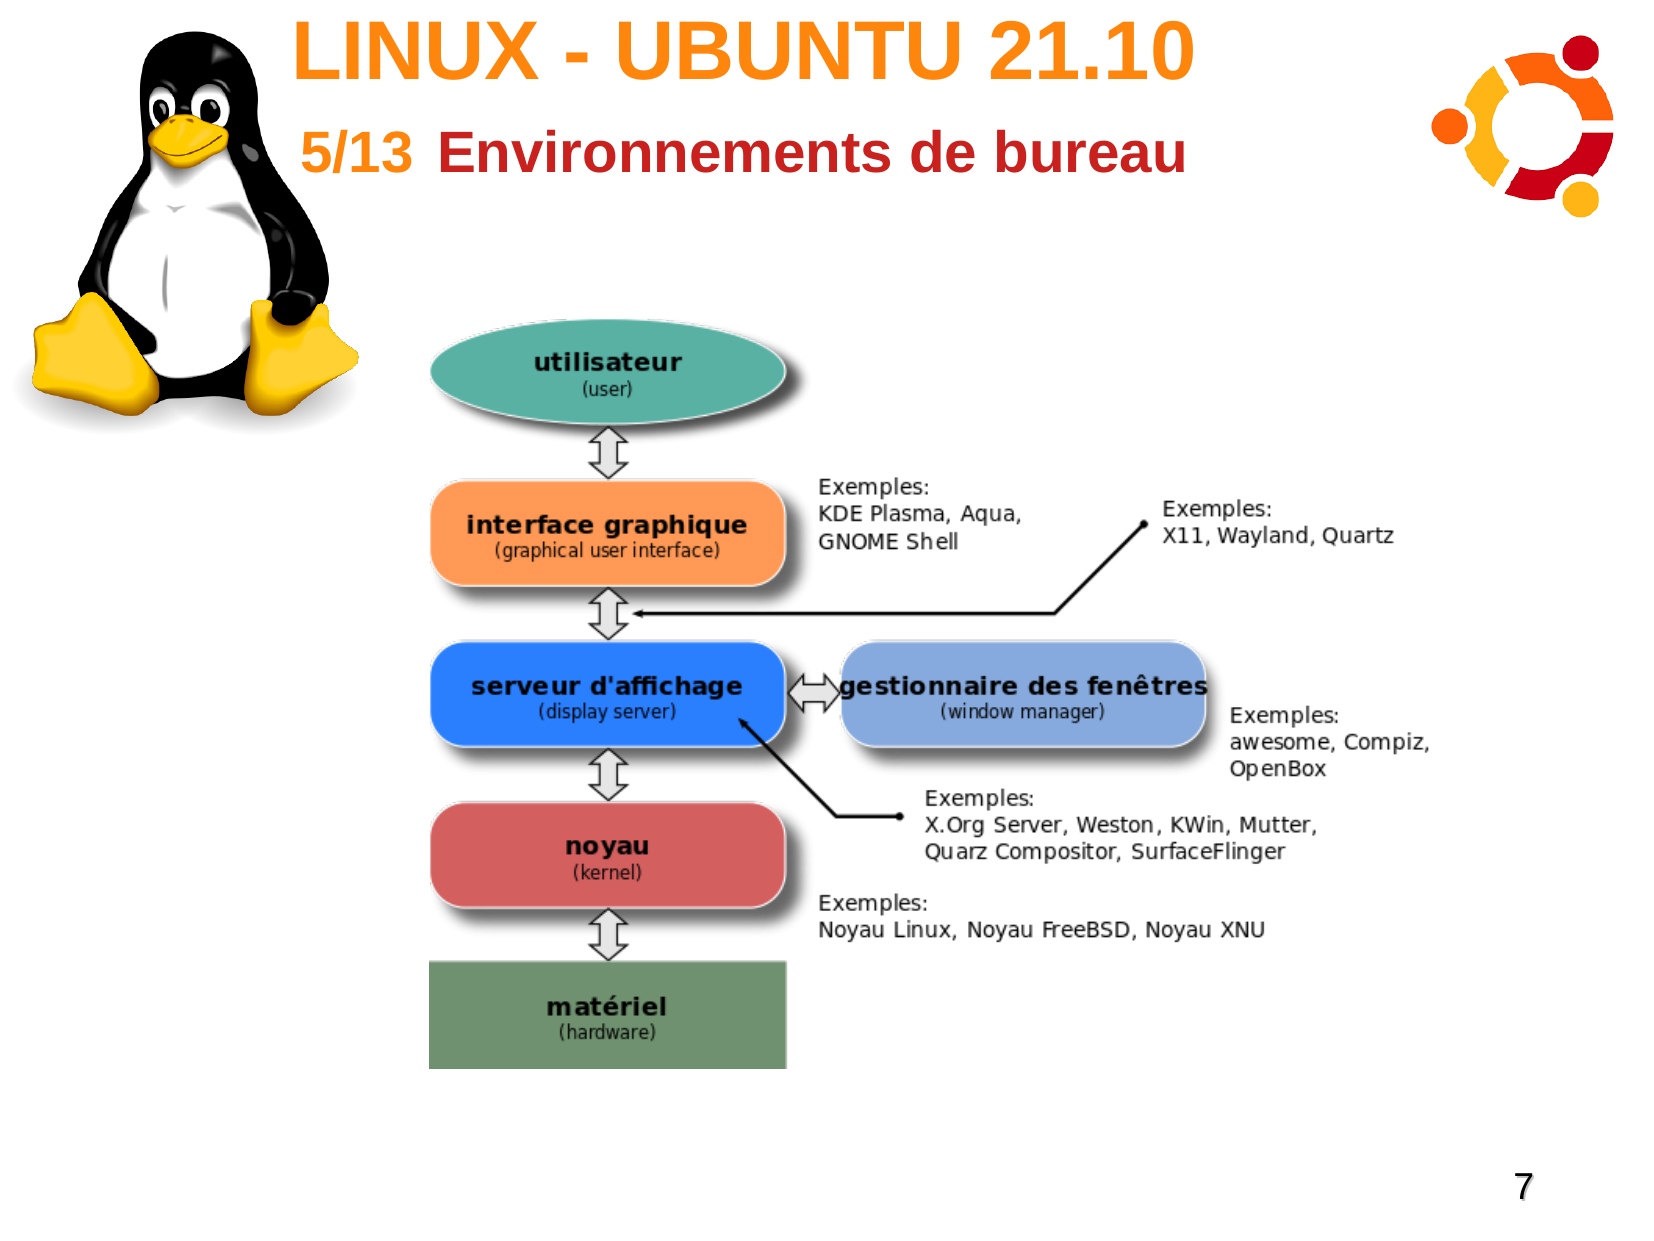

# LINUX - UBUNTU 21.10 5/13 Environnements de bureau